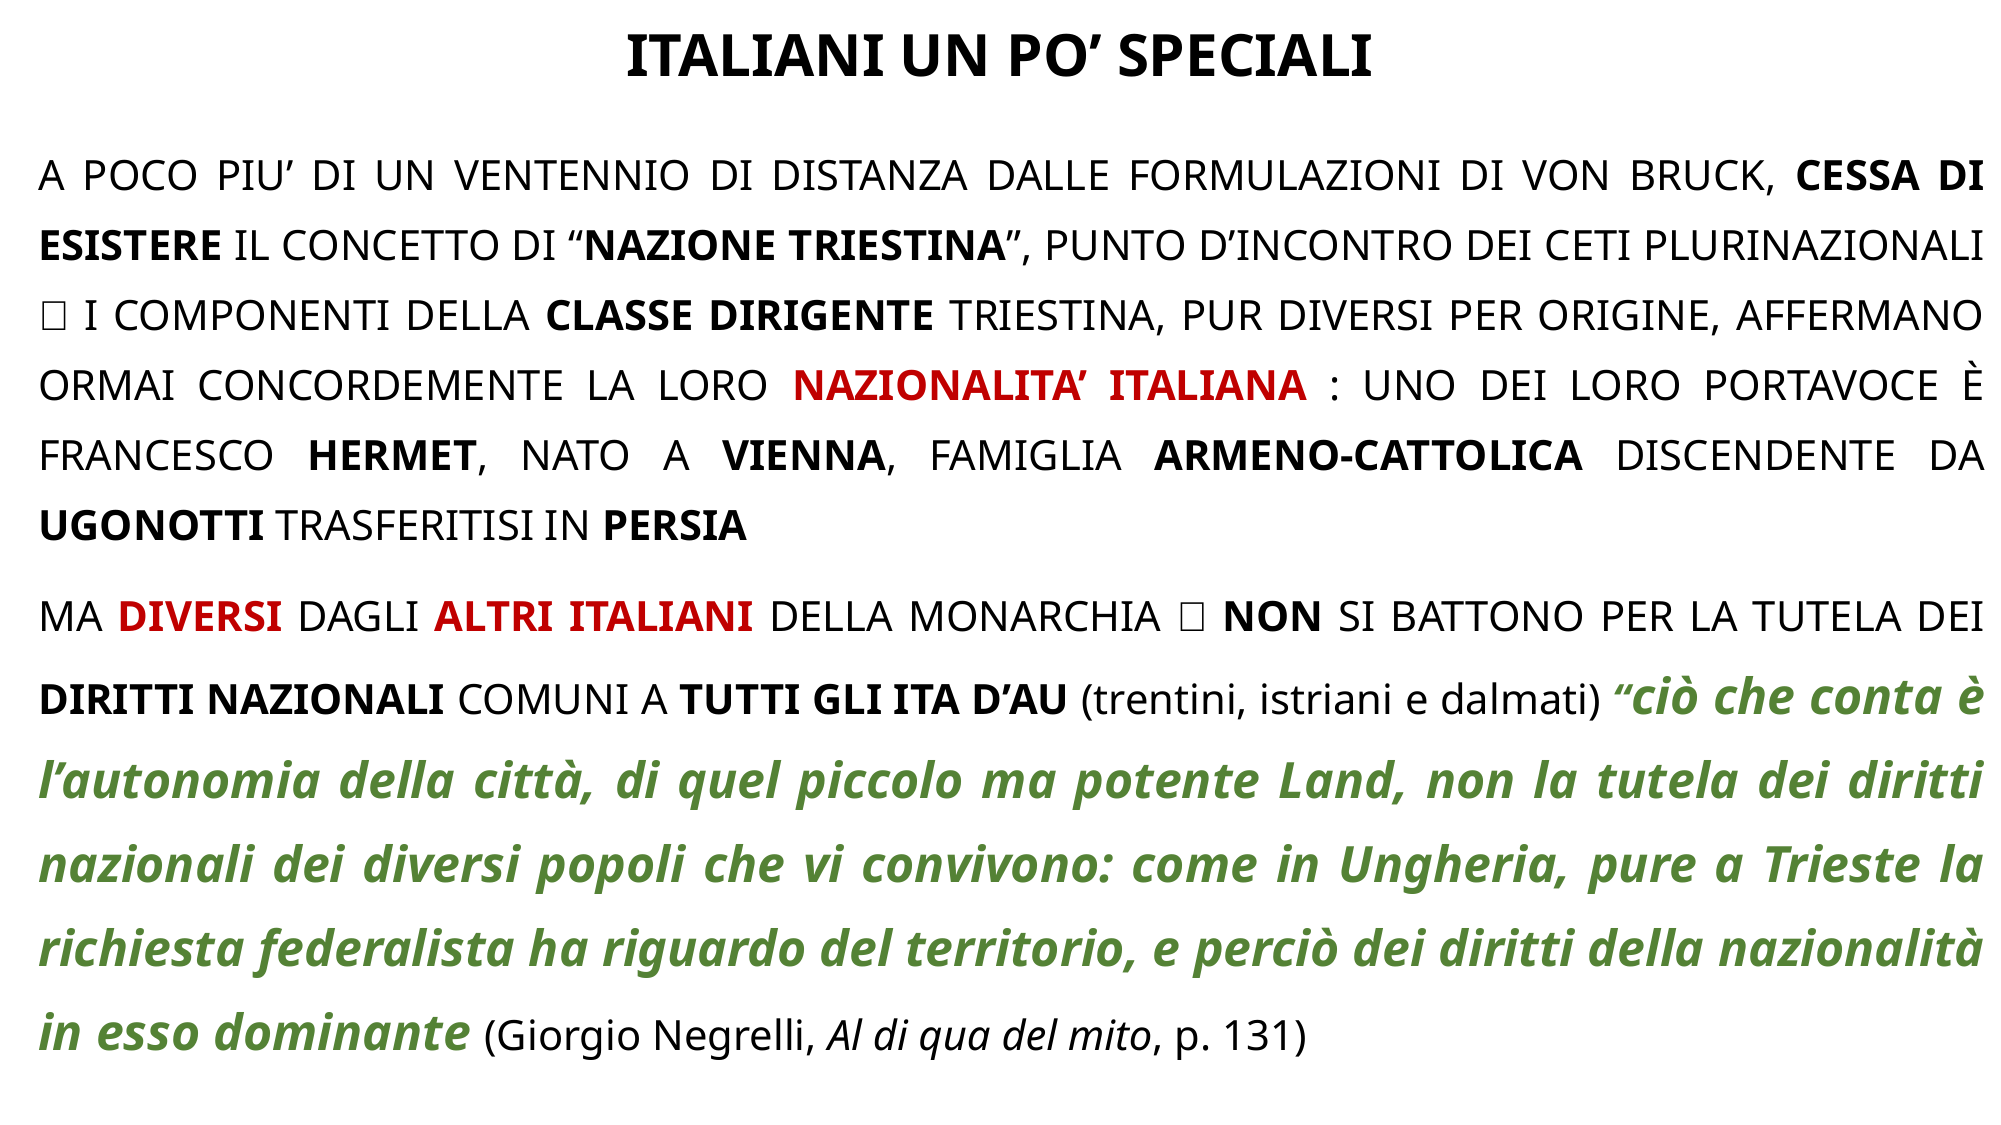

# ITALIANI UN PO’ SPECIALI
A POCO PIU’ DI UN VENTENNIO DI DISTANZA DALLE FORMULAZIONI DI VON BRUCK, CESSA DI ESISTERE IL CONCETTO DI “NAZIONE TRIESTINA”, PUNTO D’INCONTRO DEI CETI PLURINAZIONALI  I COMPONENTI DELLA CLASSE DIRIGENTE TRIESTINA, PUR DIVERSI PER ORIGINE, AFFERMANO ORMAI CONCORDEMENTE LA LORO NAZIONALITA’ ITALIANA : UNO DEI LORO PORTAVOCE È FRANCESCO HERMET, NATO A VIENNA, FAMIGLIA ARMENO-CATTOLICA DISCENDENTE DA UGONOTTI TRASFERITISI IN PERSIA
MA DIVERSI DAGLI ALTRI ITALIANI DELLA MONARCHIA  NON SI BATTONO PER LA TUTELA DEI DIRITTI NAZIONALI COMUNI A TUTTI GLI ITA D’AU (trentini, istriani e dalmati) “ciò che conta è l’autonomia della città, di quel piccolo ma potente Land, non la tutela dei diritti nazionali dei diversi popoli che vi convivono: come in Ungheria, pure a Trieste la richiesta federalista ha riguardo del territorio, e perciò dei diritti della nazionalità in esso dominante (Giorgio Negrelli, Al di qua del mito, p. 131)